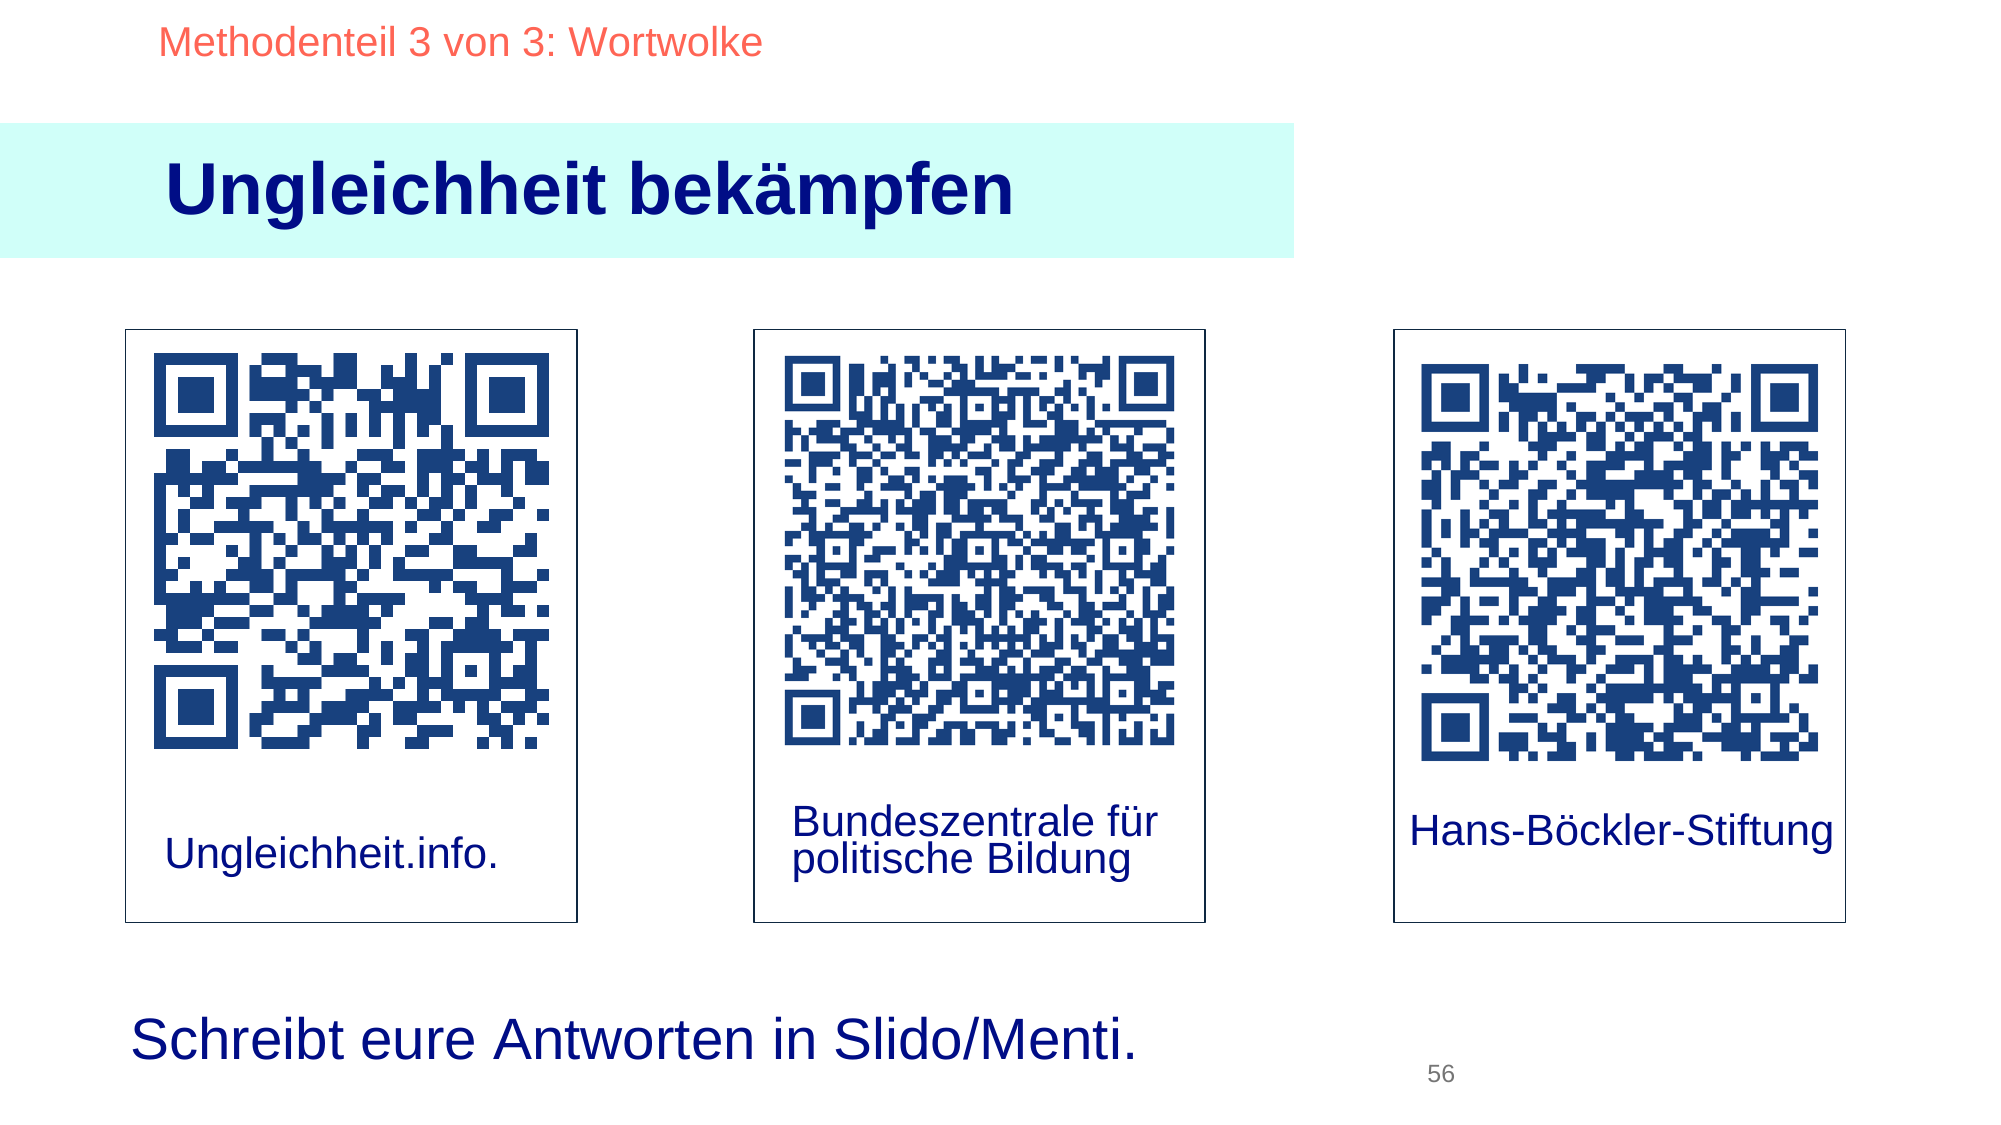

Methodenteil 3 von 3: Wortwolke
Ungleichheit bekämpfen
Bundeszentrale für politische Bildung
Hans-Böckler-Stiftung
# Ungleichheit.info.
Schreibt eure Antworten in Slido/Menti.